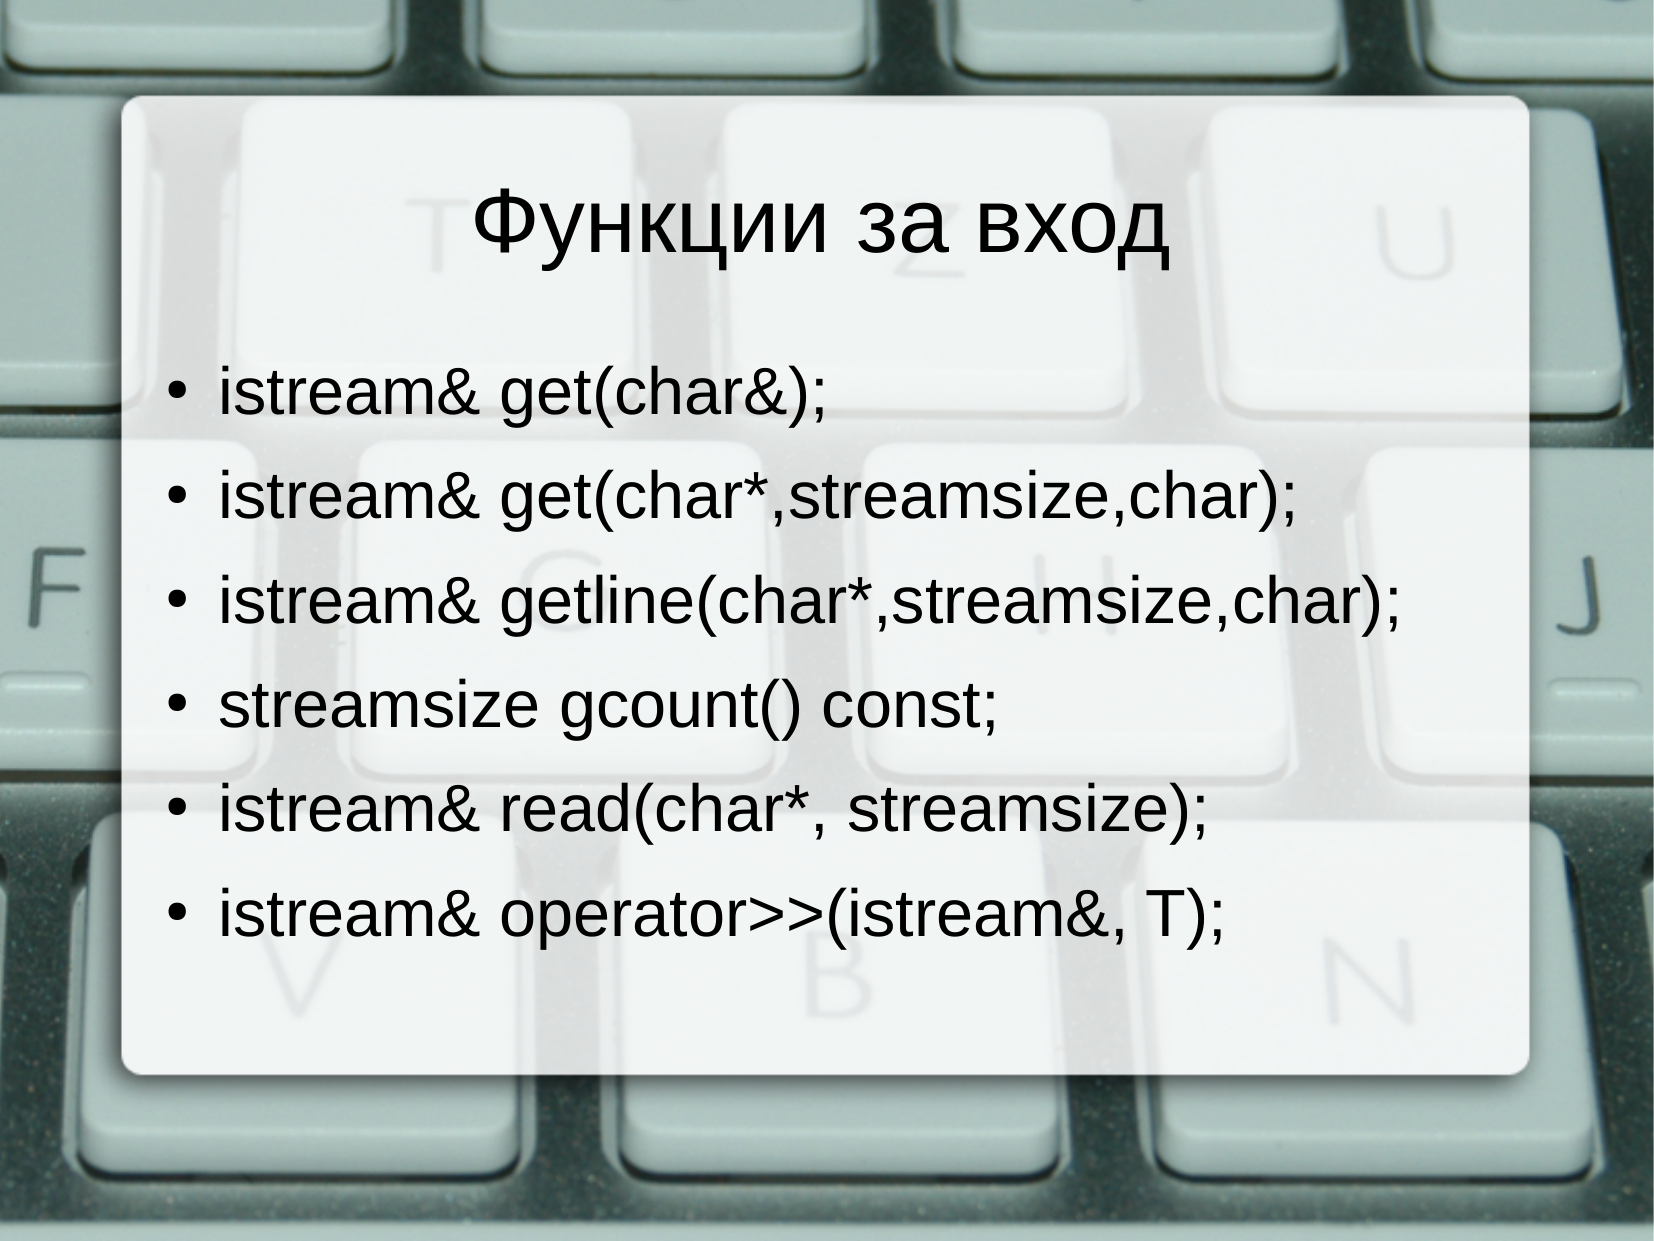

# Функции за вход
istream& get(char&);
istream& get(char*,streamsize,char);
istream& getline(char*,streamsize,char);
streamsize gcount() const;
istream& read(char*, streamsize);
istream& operator>>(istream&, T);